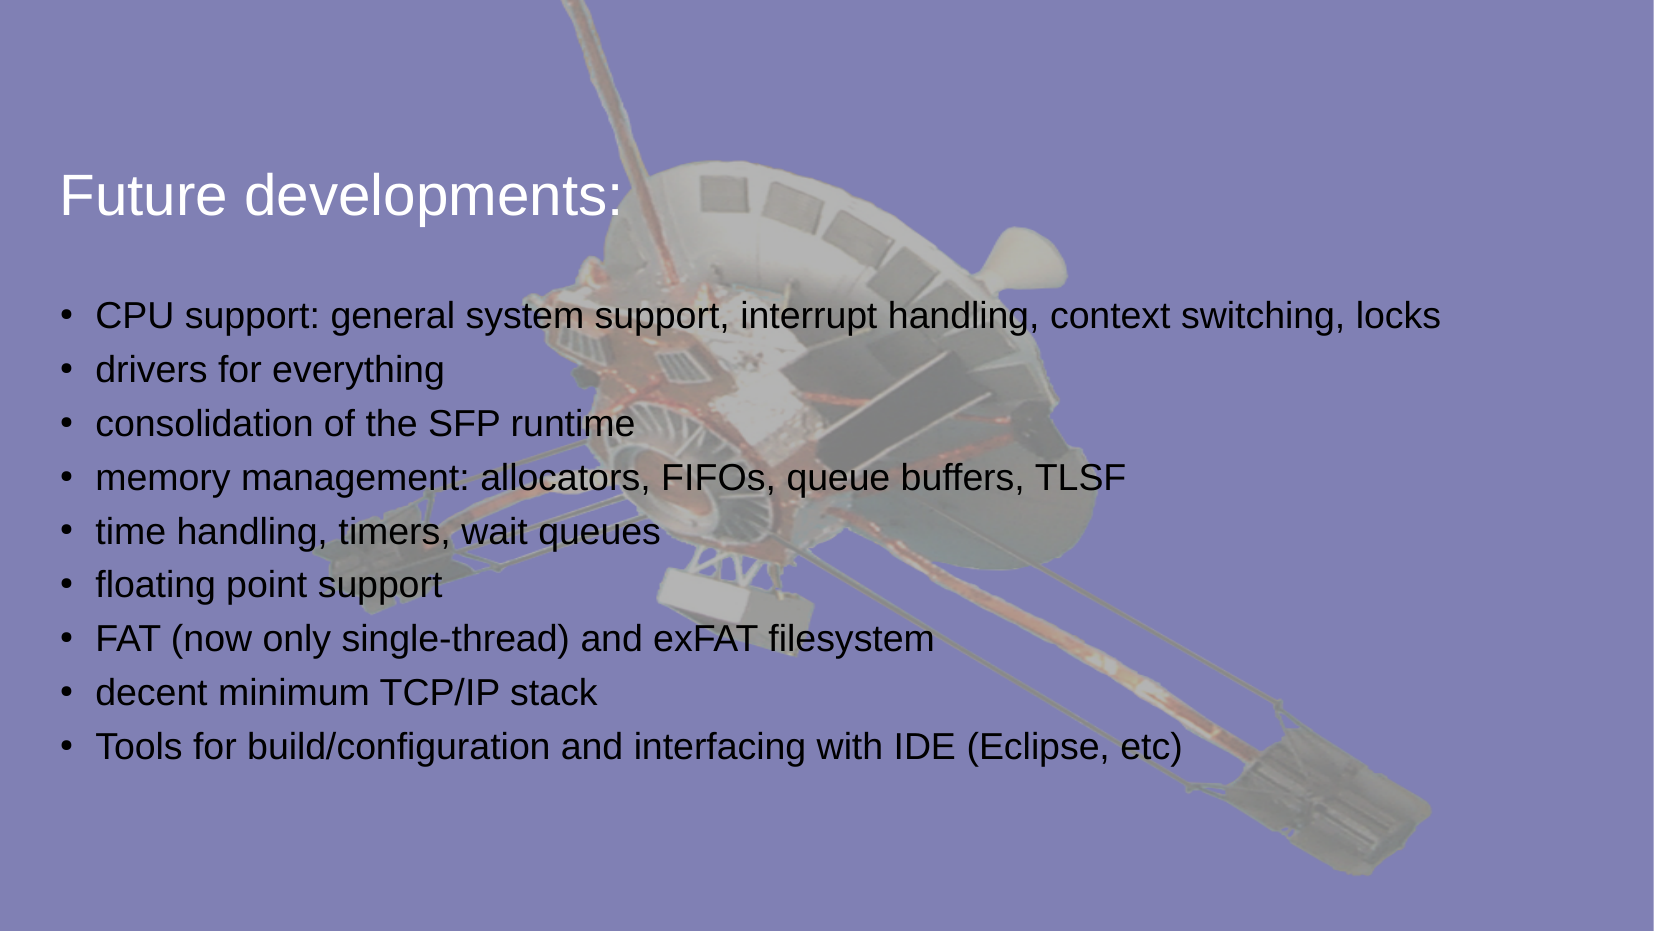

# Future developments:
CPU support: general system support, interrupt handling, context switching, locks
drivers for everything
consolidation of the SFP runtime
memory management: allocators, FIFOs, queue buffers, TLSF
time handling, timers, wait queues
floating point support
FAT (now only single-thread) and exFAT filesystem
decent minimum TCP/IP stack
Tools for build/configuration and interfacing with IDE (Eclipse, etc)